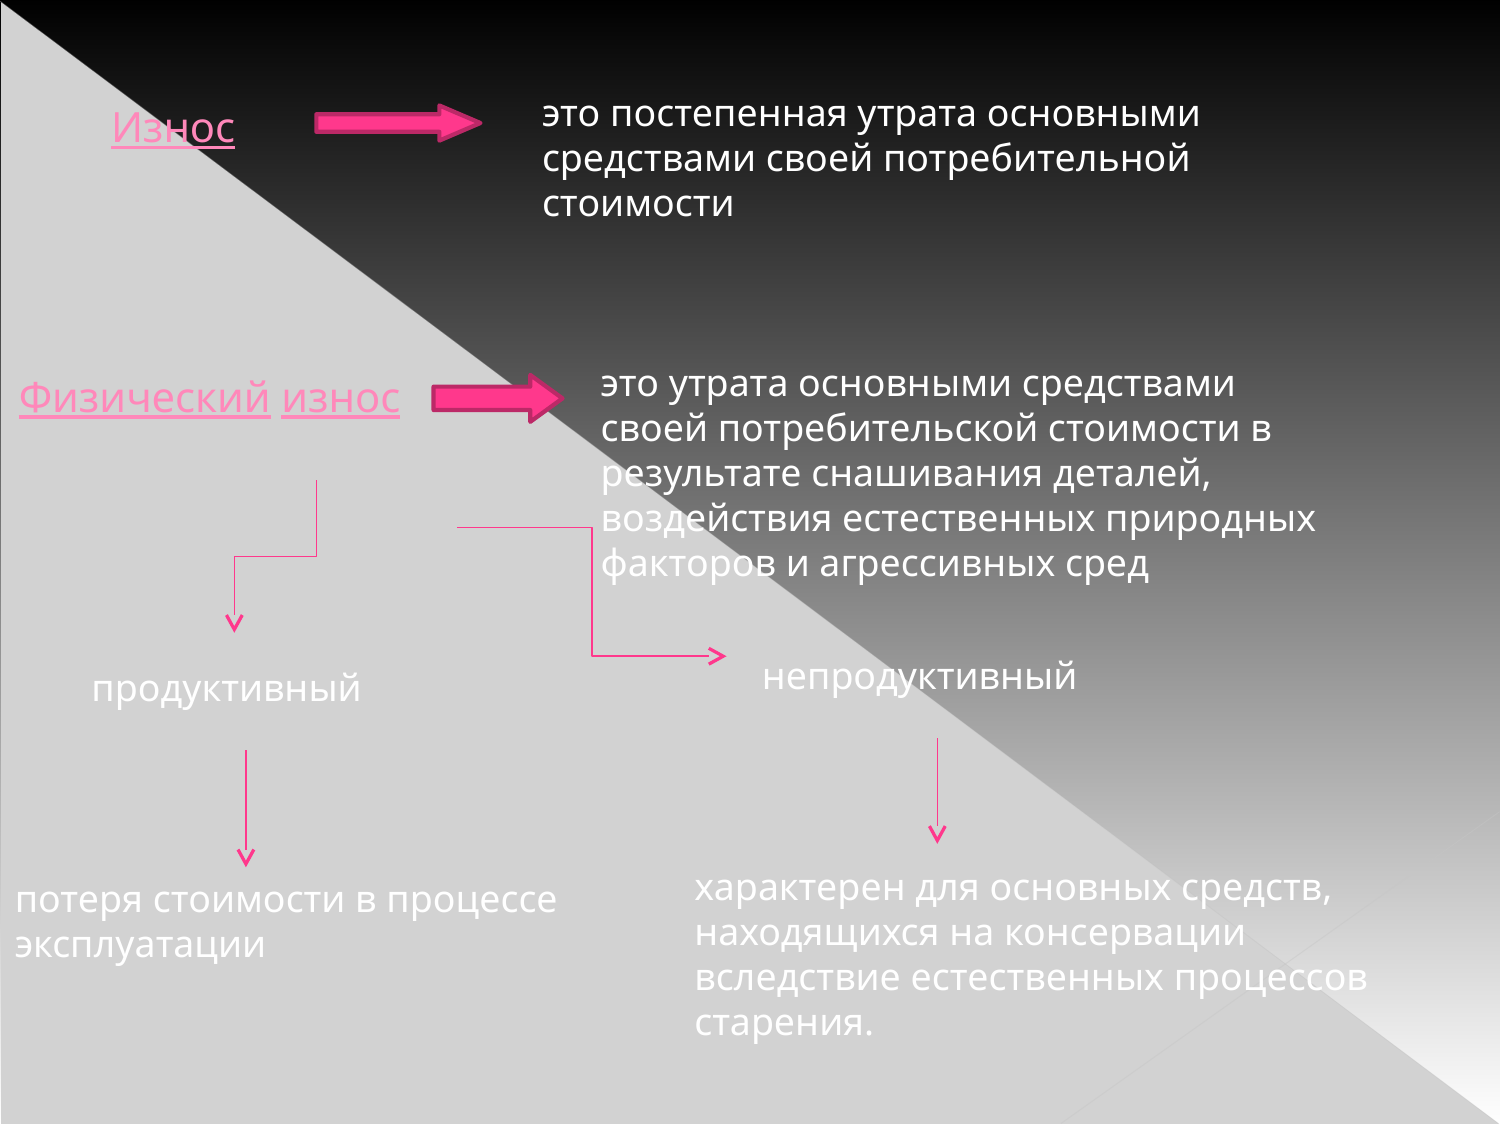

это постепенная утрата основными средствами своей потребительной стоимости
Износ
это утрата основными средствами своей потребительской стоимости в результате снашивания деталей, воздействия естественных природных факторов и агрессивных сред
Физический износ
непродуктивный
 продуктивный
характерен для основных средств, находящихся на консервации вследствие естественных процессов старения.
потеря стоимости в процессе эксплуатации